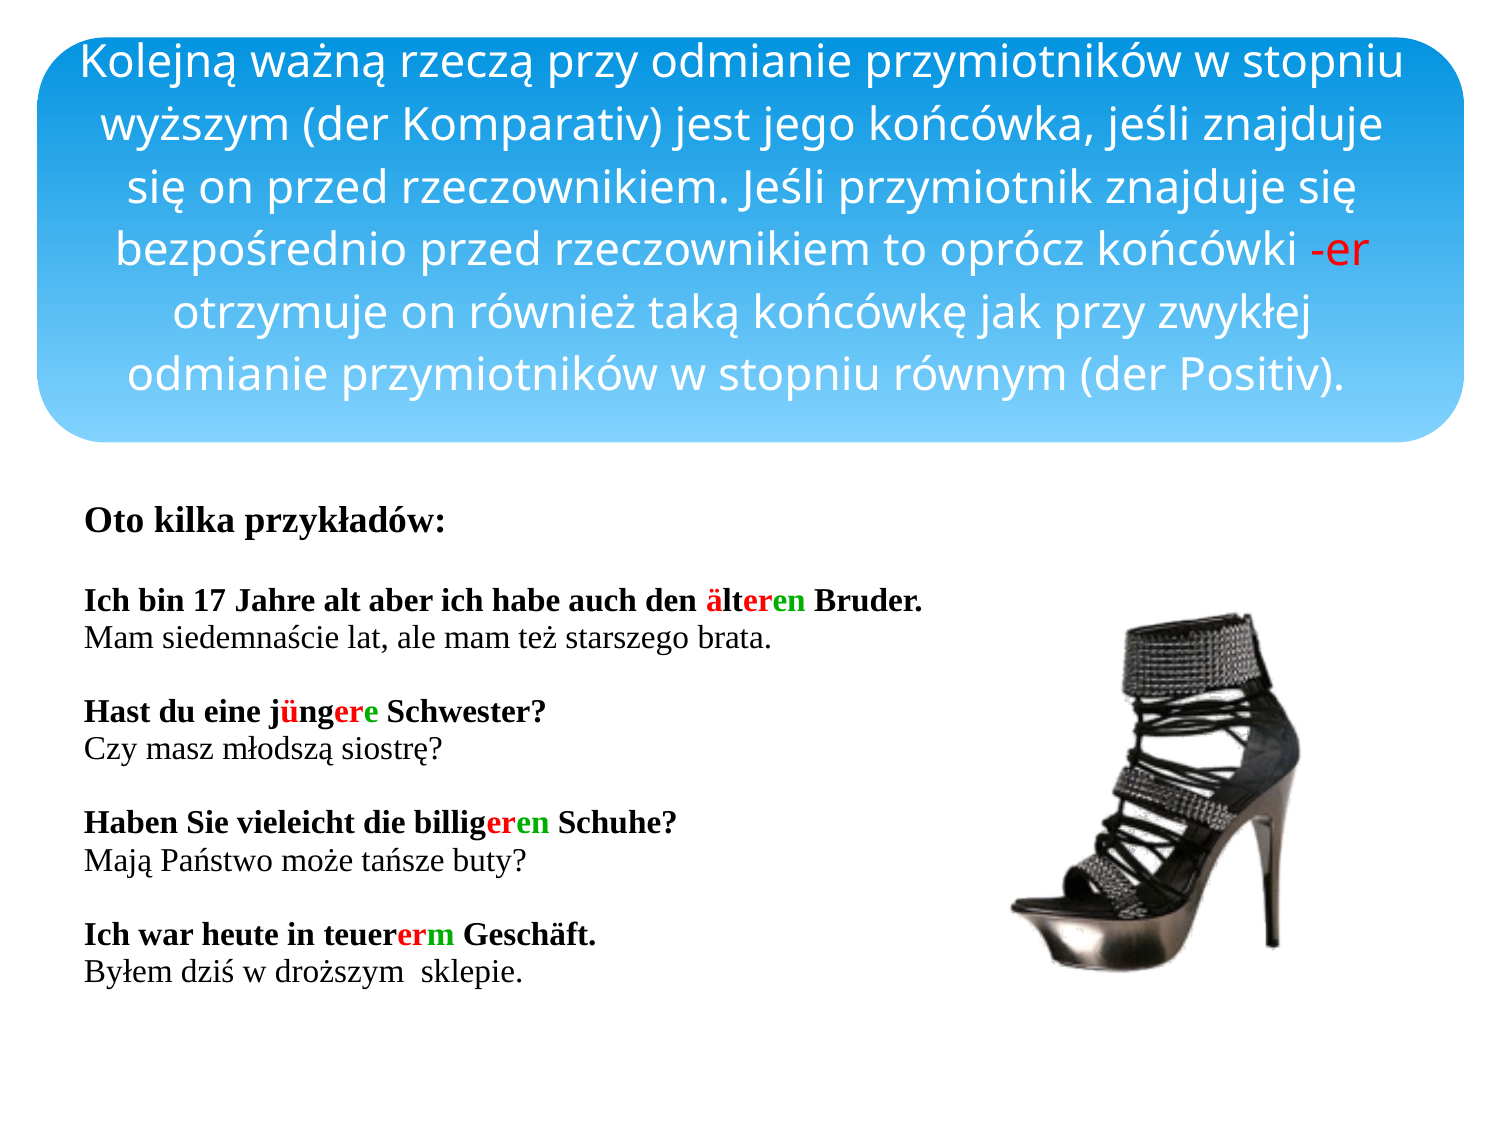

# Kolejną ważną rzeczą przy odmianie przymiotników w stopniu wyższym (der Komparativ) jest jego końcówka, jeśli znajduje się on przed rzeczownikiem. Jeśli przymiotnik znajduje się bezpośrednio przed rzeczownikiem to oprócz końcówki -er otrzymuje on również taką końcówkę jak przy zwykłej odmianie przymiotników w stopniu równym (der Positiv).
Oto kilka przykładów:
Ich bin 17 Jahre alt aber ich habe auch den älteren Bruder.
Mam siedemnaście lat, ale mam też starszego brata.
Hast du eine jüngere Schwester?
Czy masz młodszą siostrę?
Haben Sie vieleicht die billigeren Schuhe?
Mają Państwo może tańsze buty?
Ich war heute in teuererm Geschäft.
Byłem dziś w droższym sklepie.